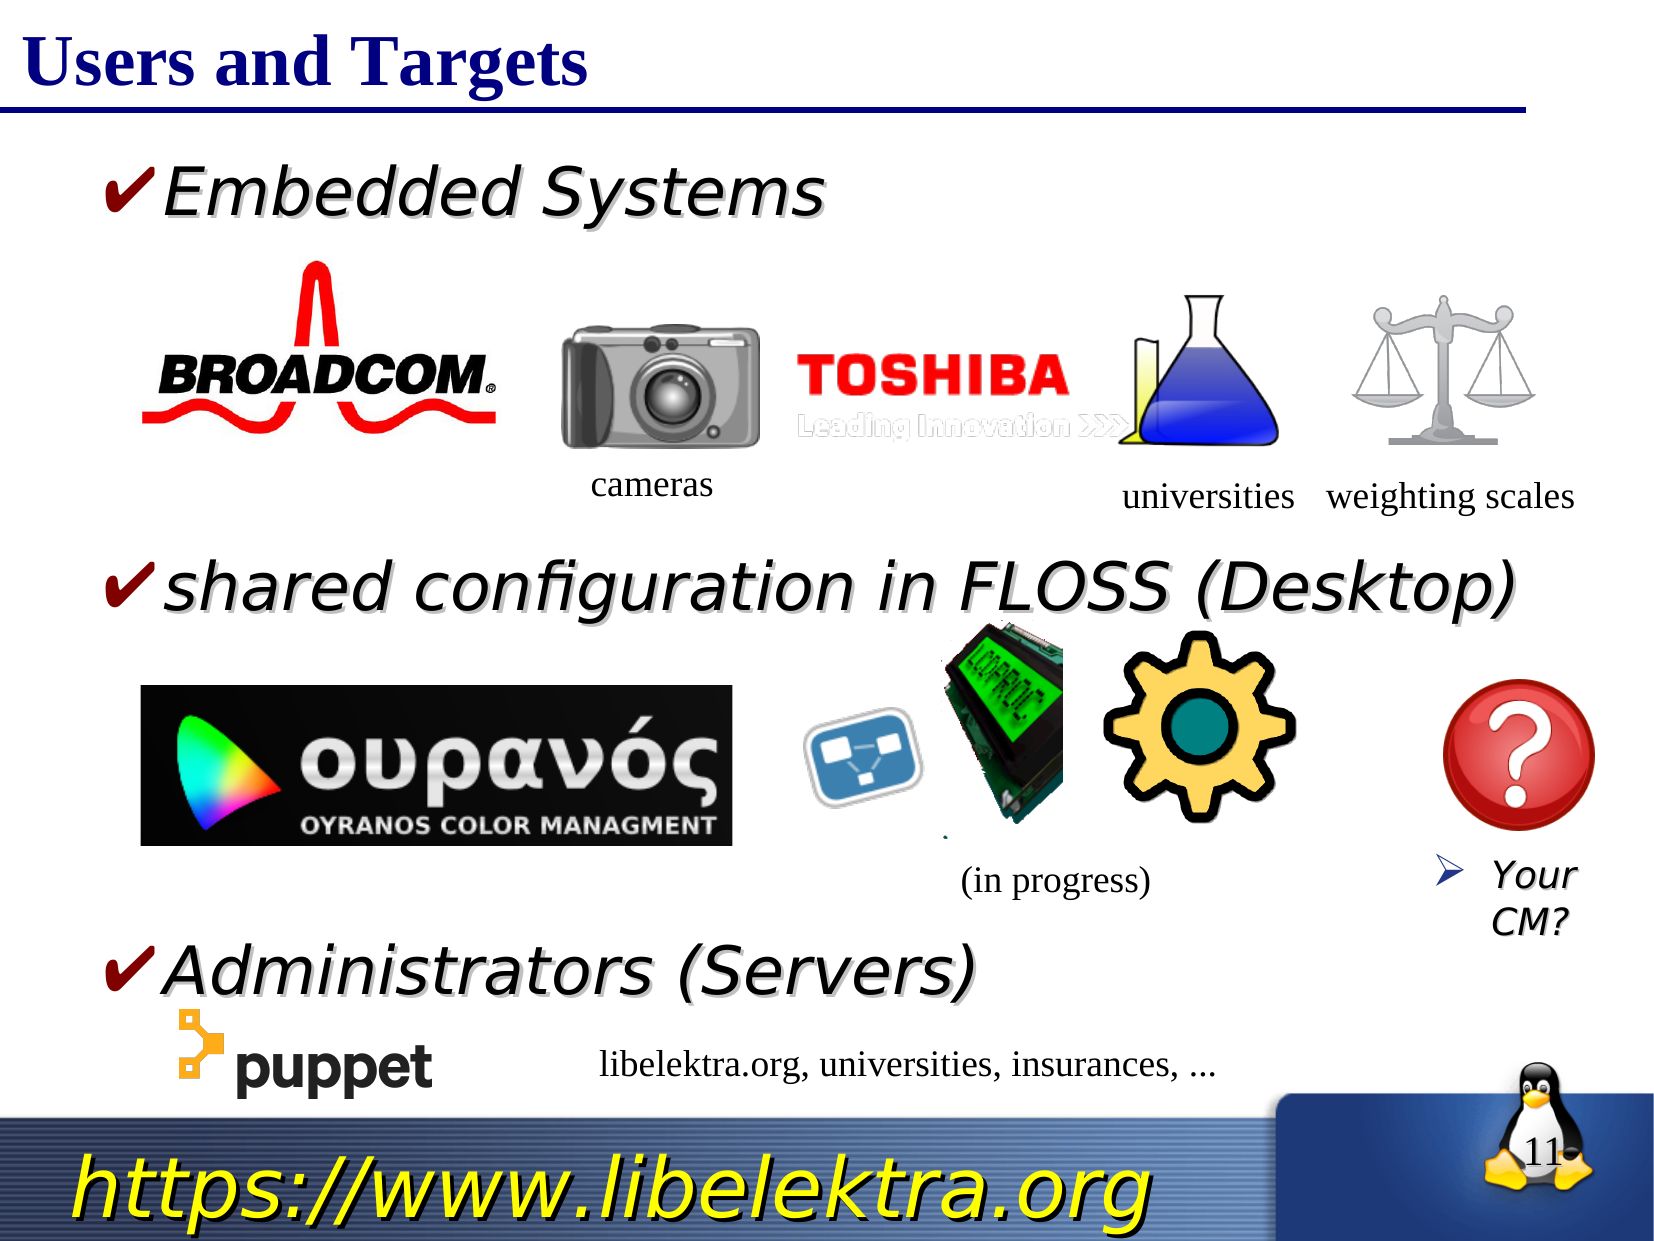

Users and Targets
Embedded Systems
cameras
universities
weighting scales
shared configuration in FLOSS (Desktop)
Your
CM?
(in progress)
Administrators (Servers)
libelektra.org, universities, insurances, ...